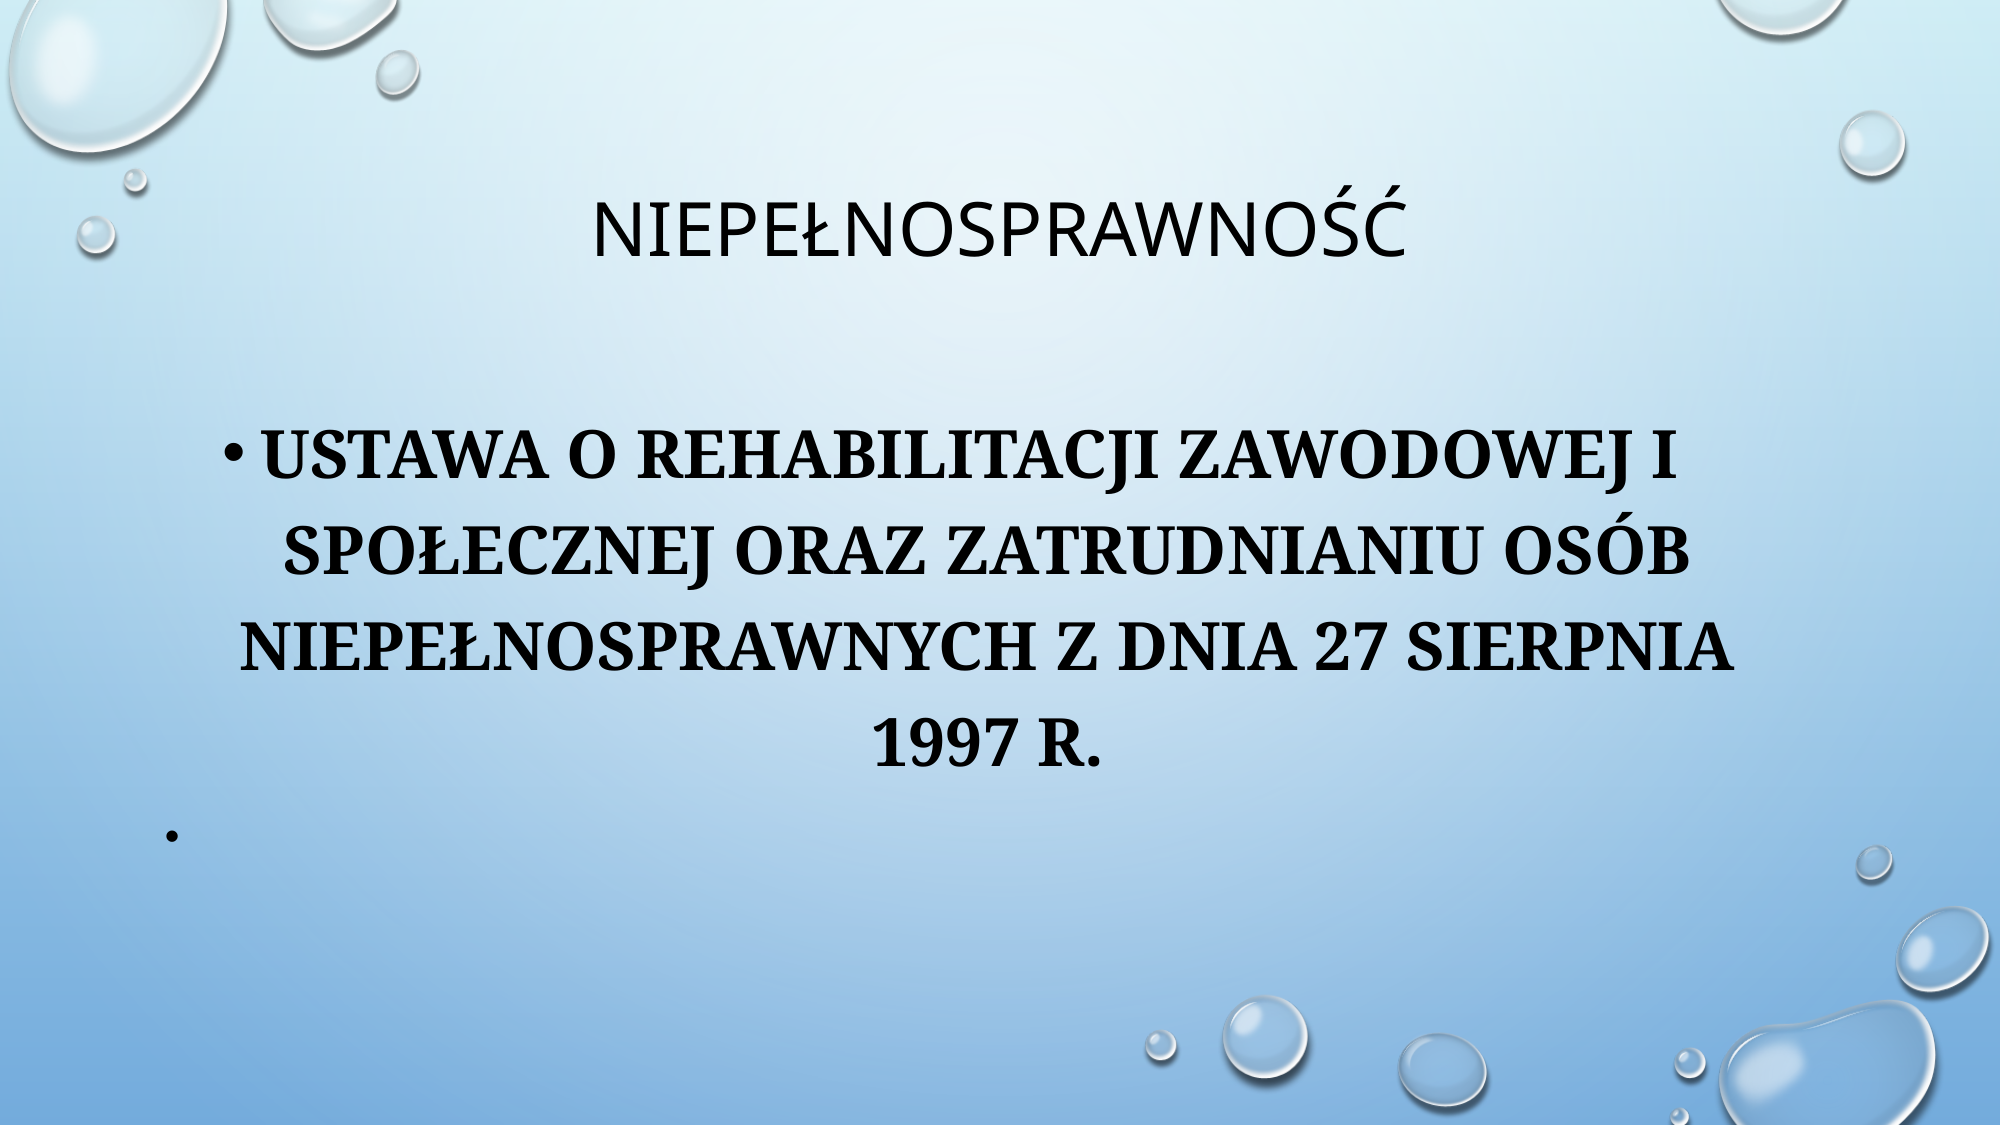

# Niepełnosprawność
Ustawa o rehabilitacji zawodowej i społecznej oraz zatrudnianiu osób niepełnosprawnych z dnia 27 sierpnia 1997 r.